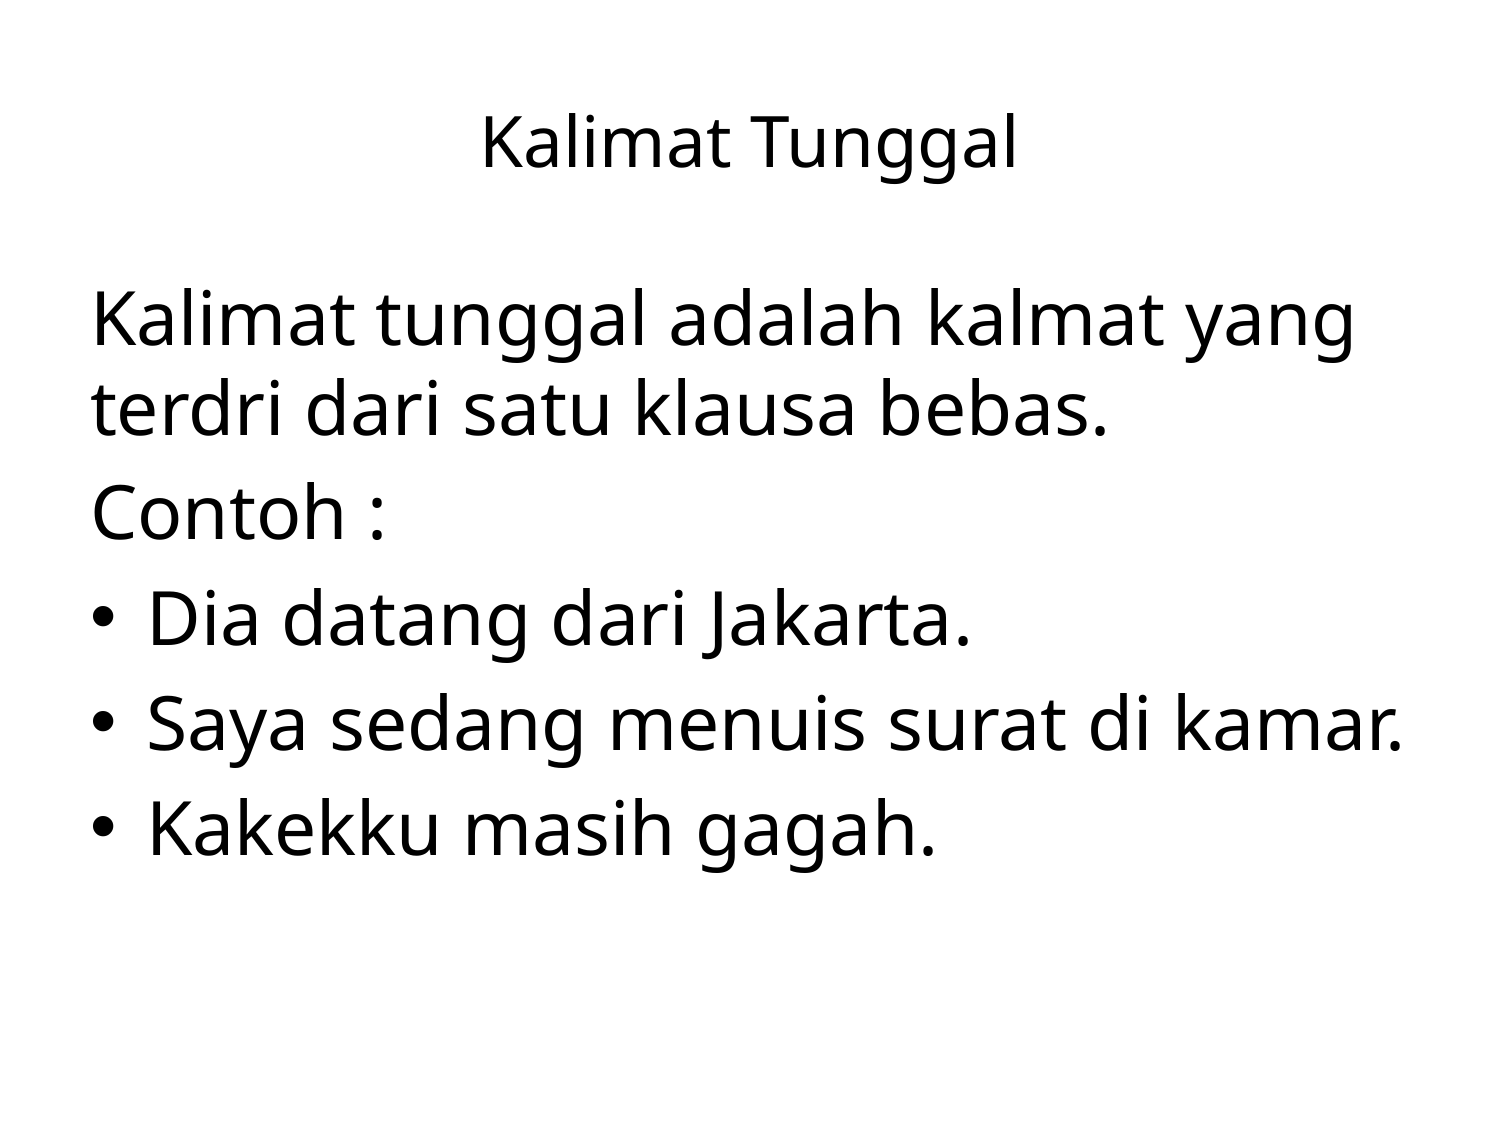

# Kalimat Tunggal
Kalimat tunggal adalah kalmat yang terdri dari satu klausa bebas.
Contoh :
Dia datang dari Jakarta.
Saya sedang menuis surat di kamar.
Kakekku masih gagah.